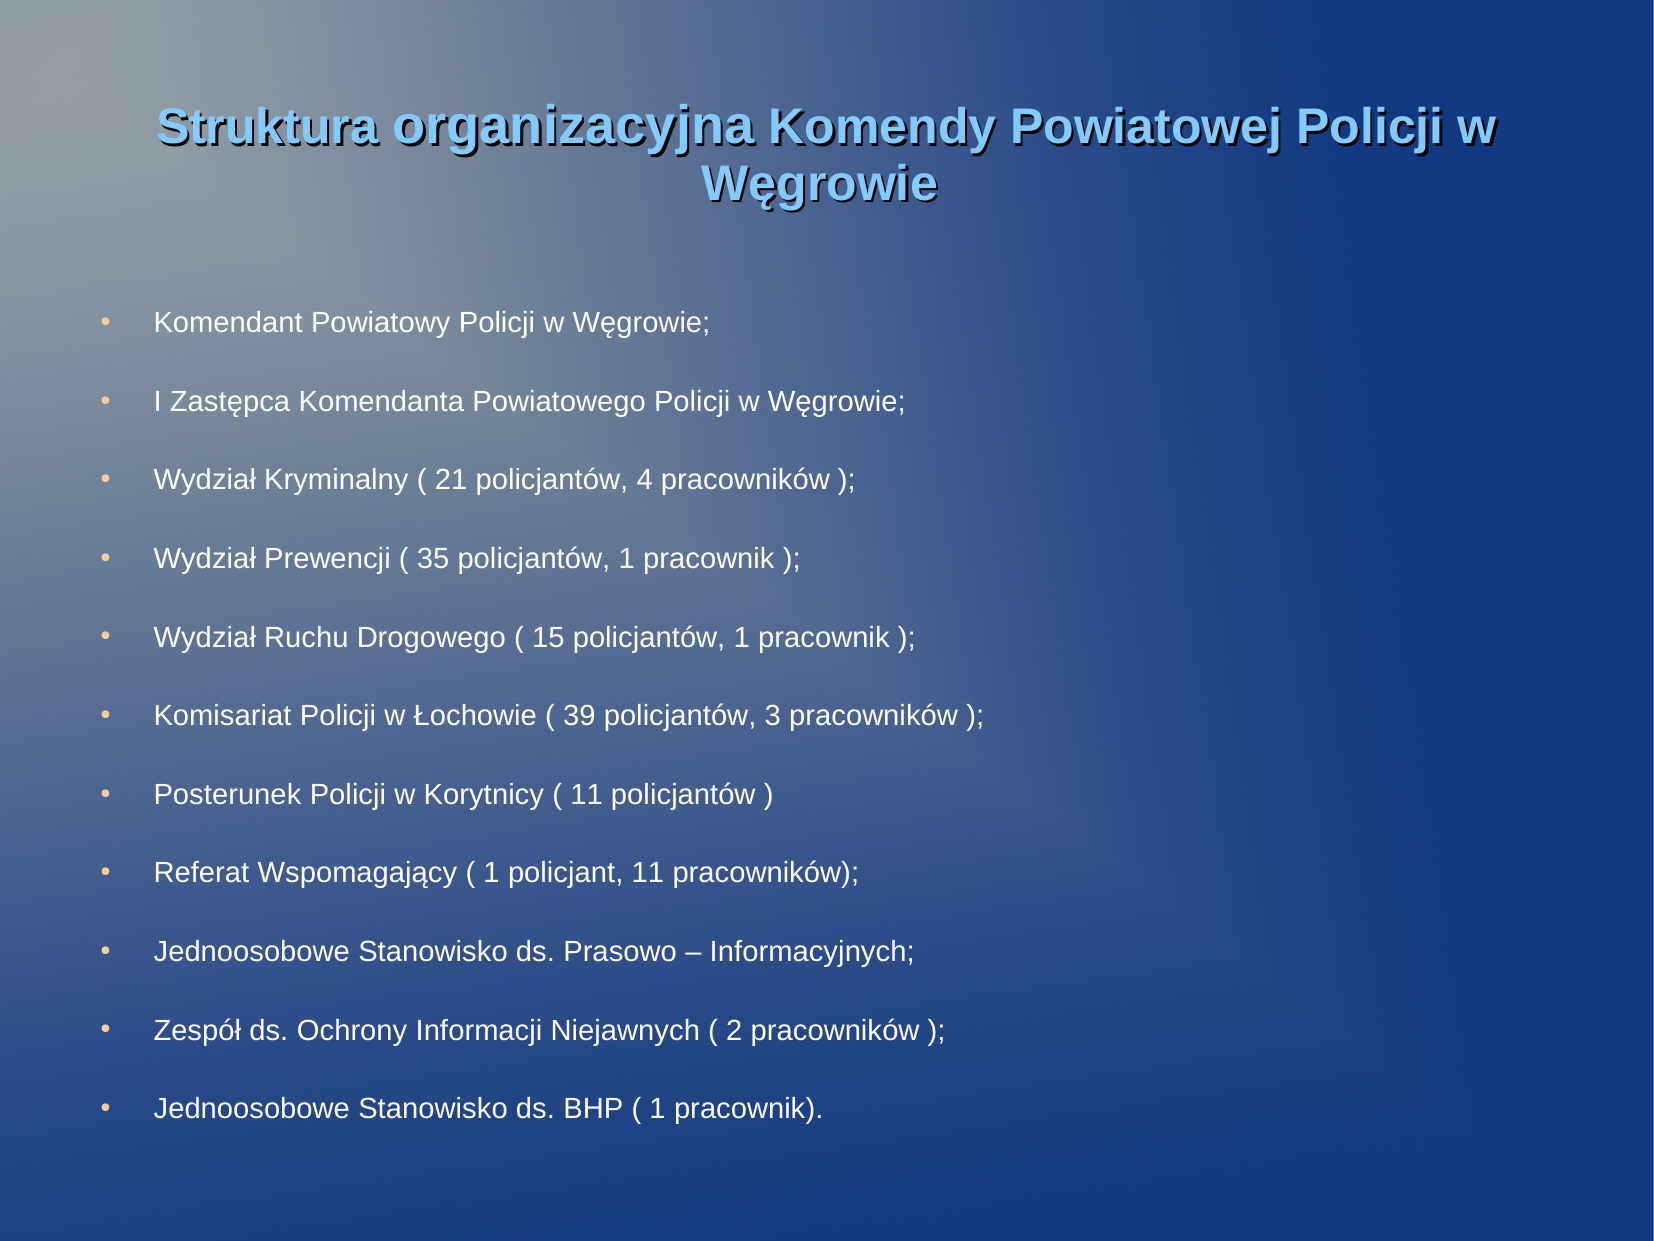

# Struktura organizacyjna Komendy Powiatowej Policji w Węgrowie
Komendant Powiatowy Policji w Węgrowie;
I Zastępca Komendanta Powiatowego Policji w Węgrowie;
Wydział Kryminalny ( 21 policjantów, 4 pracowników );
Wydział Prewencji ( 35 policjantów, 1 pracownik );
Wydział Ruchu Drogowego ( 15 policjantów, 1 pracownik );
Komisariat Policji w Łochowie ( 39 policjantów, 3 pracowników );
Posterunek Policji w Korytnicy ( 11 policjantów )
Referat Wspomagający ( 1 policjant, 11 pracowników);
Jednoosobowe Stanowisko ds. Prasowo – Informacyjnych;
Zespół ds. Ochrony Informacji Niejawnych ( 2 pracowników );
Jednoosobowe Stanowisko ds. BHP ( 1 pracownik).